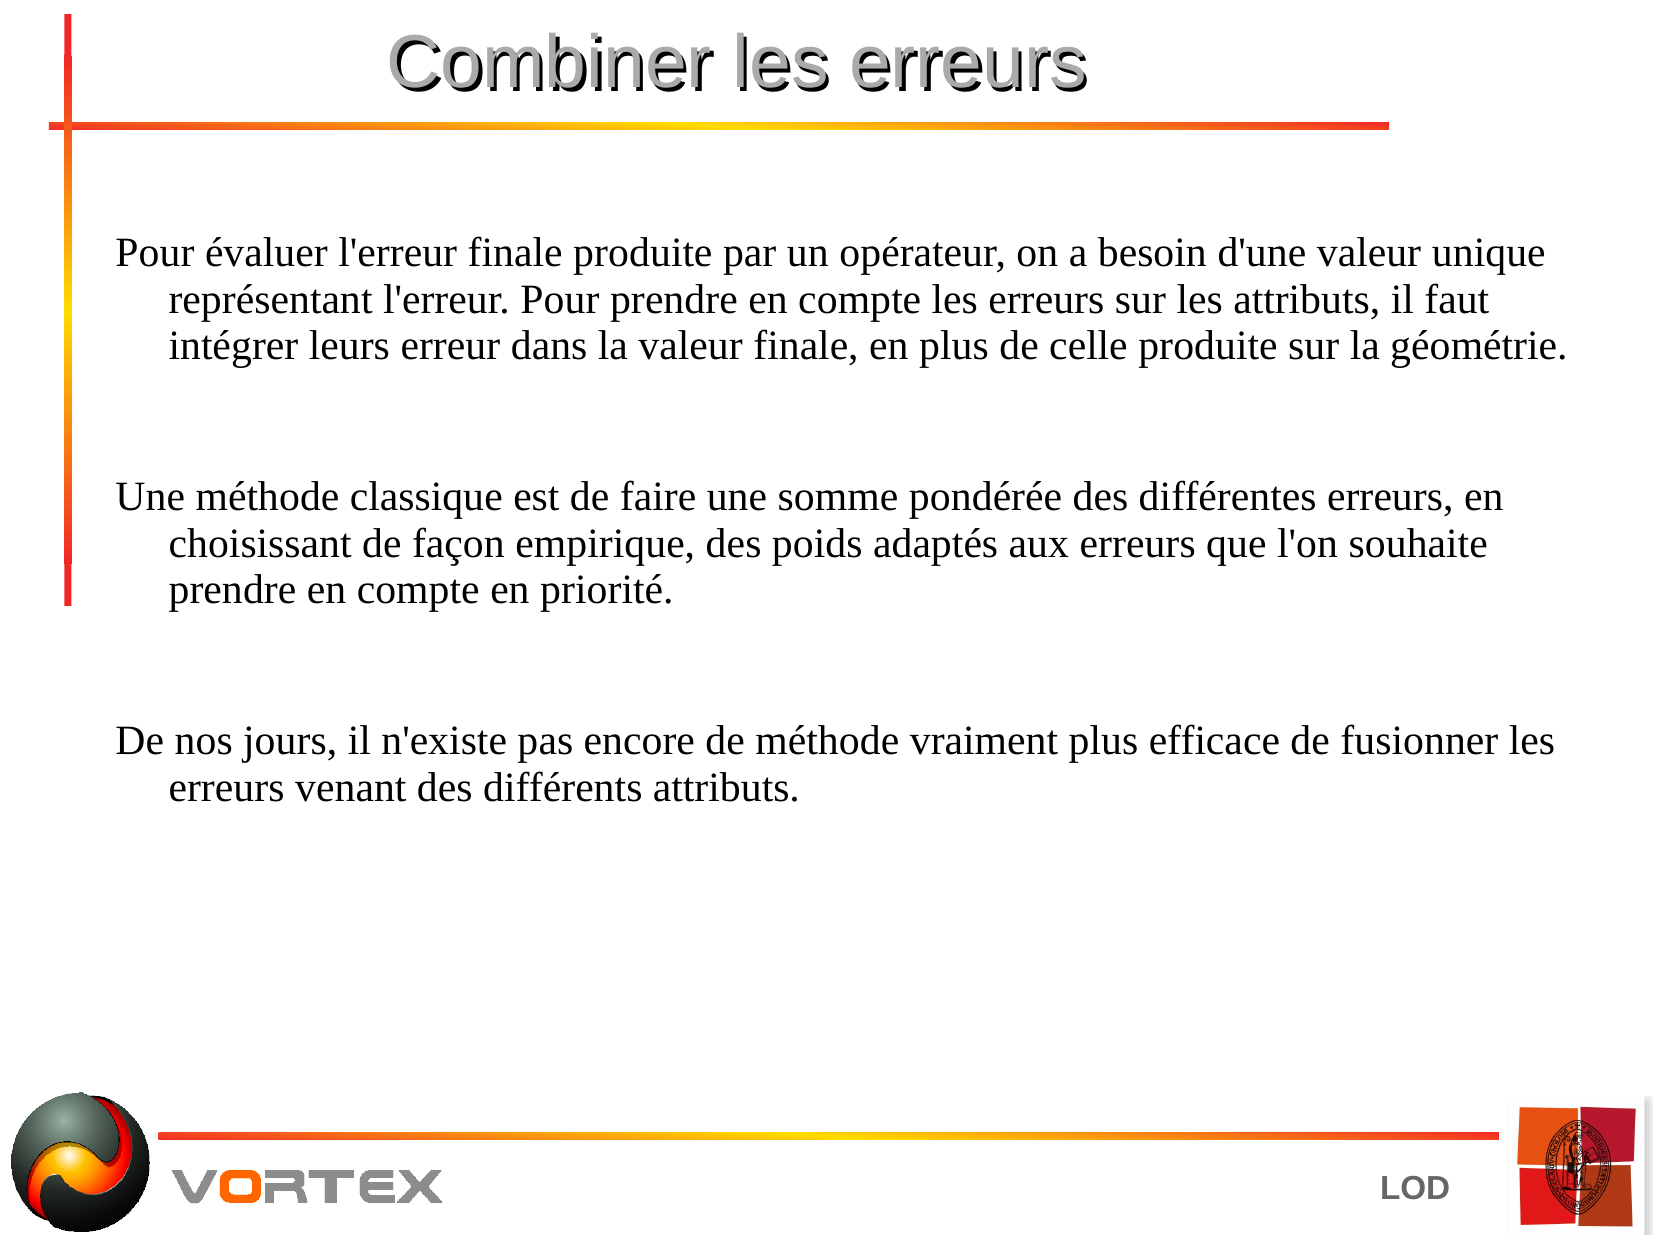

# Combiner les erreurs
Pour évaluer l'erreur finale produite par un opérateur, on a besoin d'une valeur unique représentant l'erreur. Pour prendre en compte les erreurs sur les attributs, il faut intégrer leurs erreur dans la valeur finale, en plus de celle produite sur la géométrie.
Une méthode classique est de faire une somme pondérée des différentes erreurs, en choisissant de façon empirique, des poids adaptés aux erreurs que l'on souhaite prendre en compte en priorité.
De nos jours, il n'existe pas encore de méthode vraiment plus efficace de fusionner les erreurs venant des différents attributs.